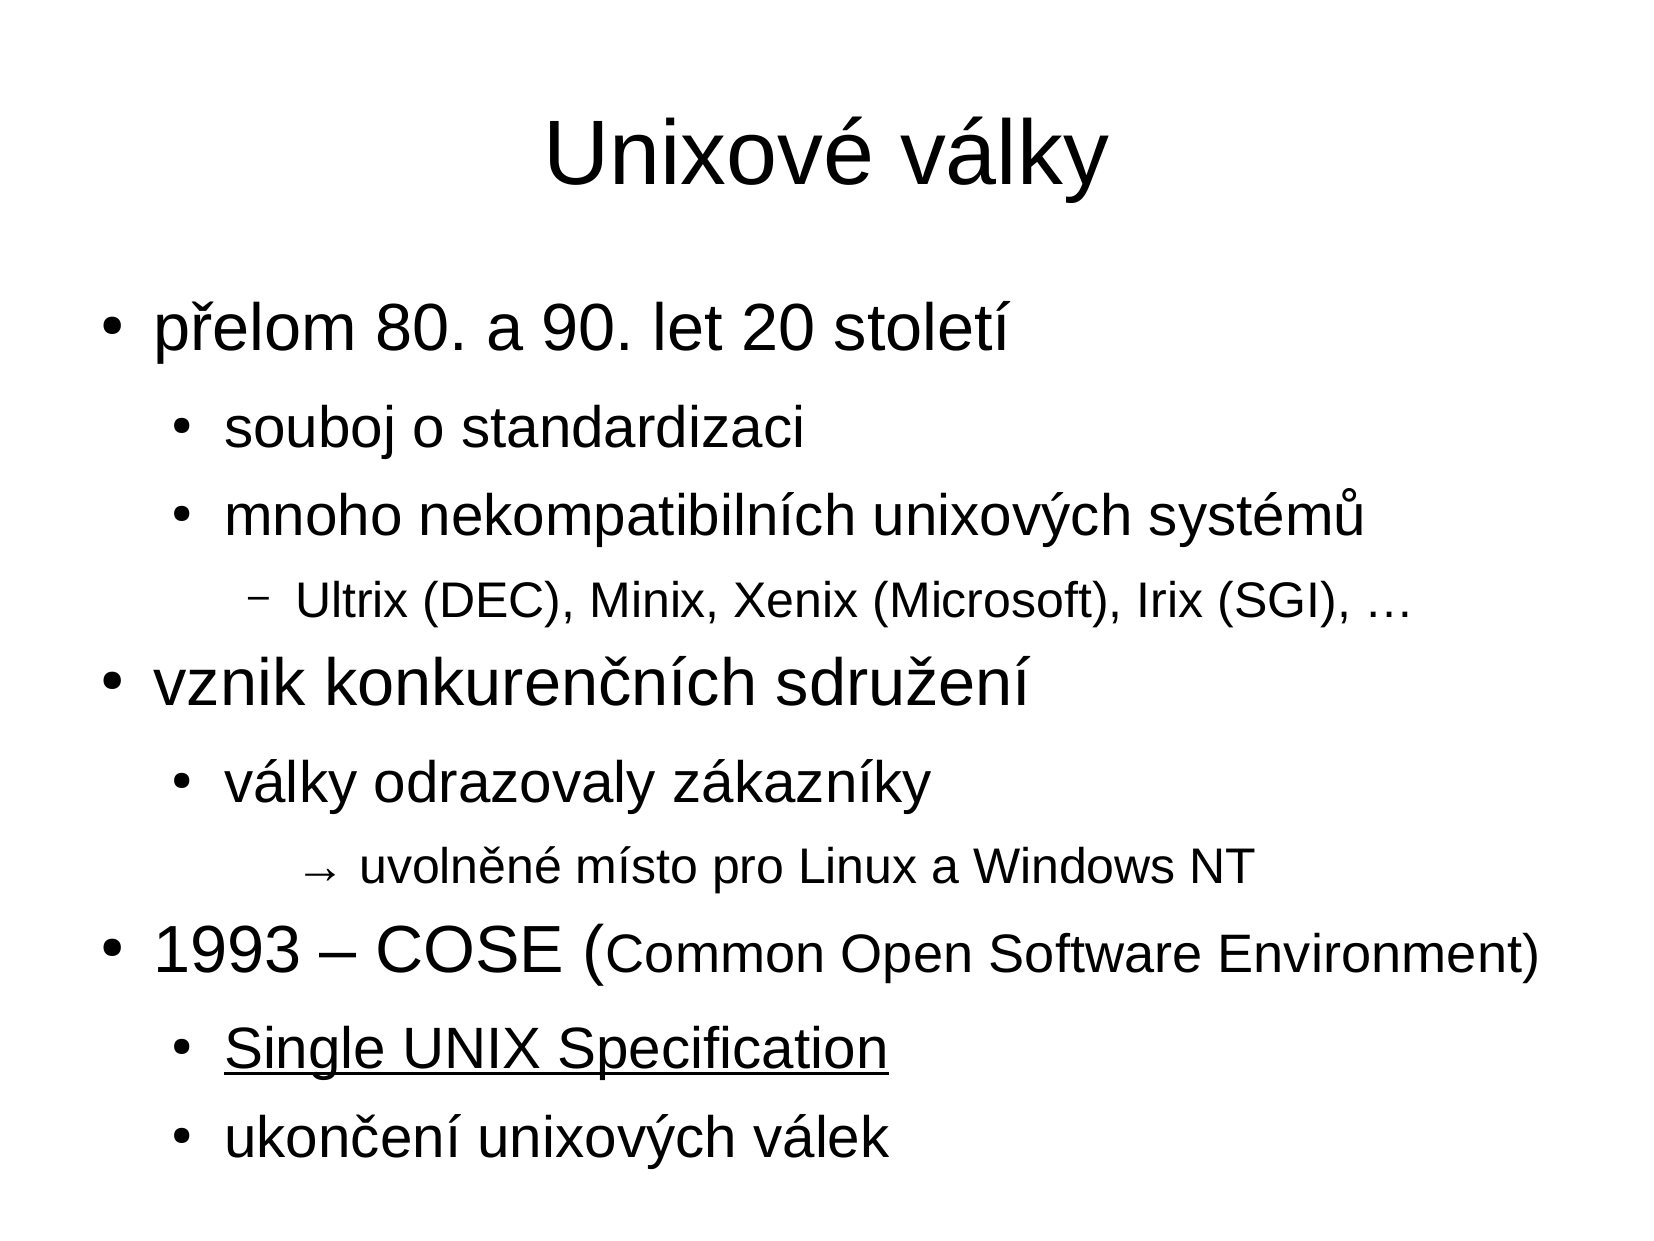

# Unixové války
přelom 80. a 90. let 20 století
souboj o standardizaci
mnoho nekompatibilních unixových systémů
Ultrix (DEC), Minix, Xenix (Microsoft), Irix (SGI), …
vznik konkurenčních sdružení
války odrazovaly zákazníky
→ uvolněné místo pro Linux a Windows NT
1993 – COSE (Common Open Software Environment)
Single UNIX Specification
ukončení unixových válek